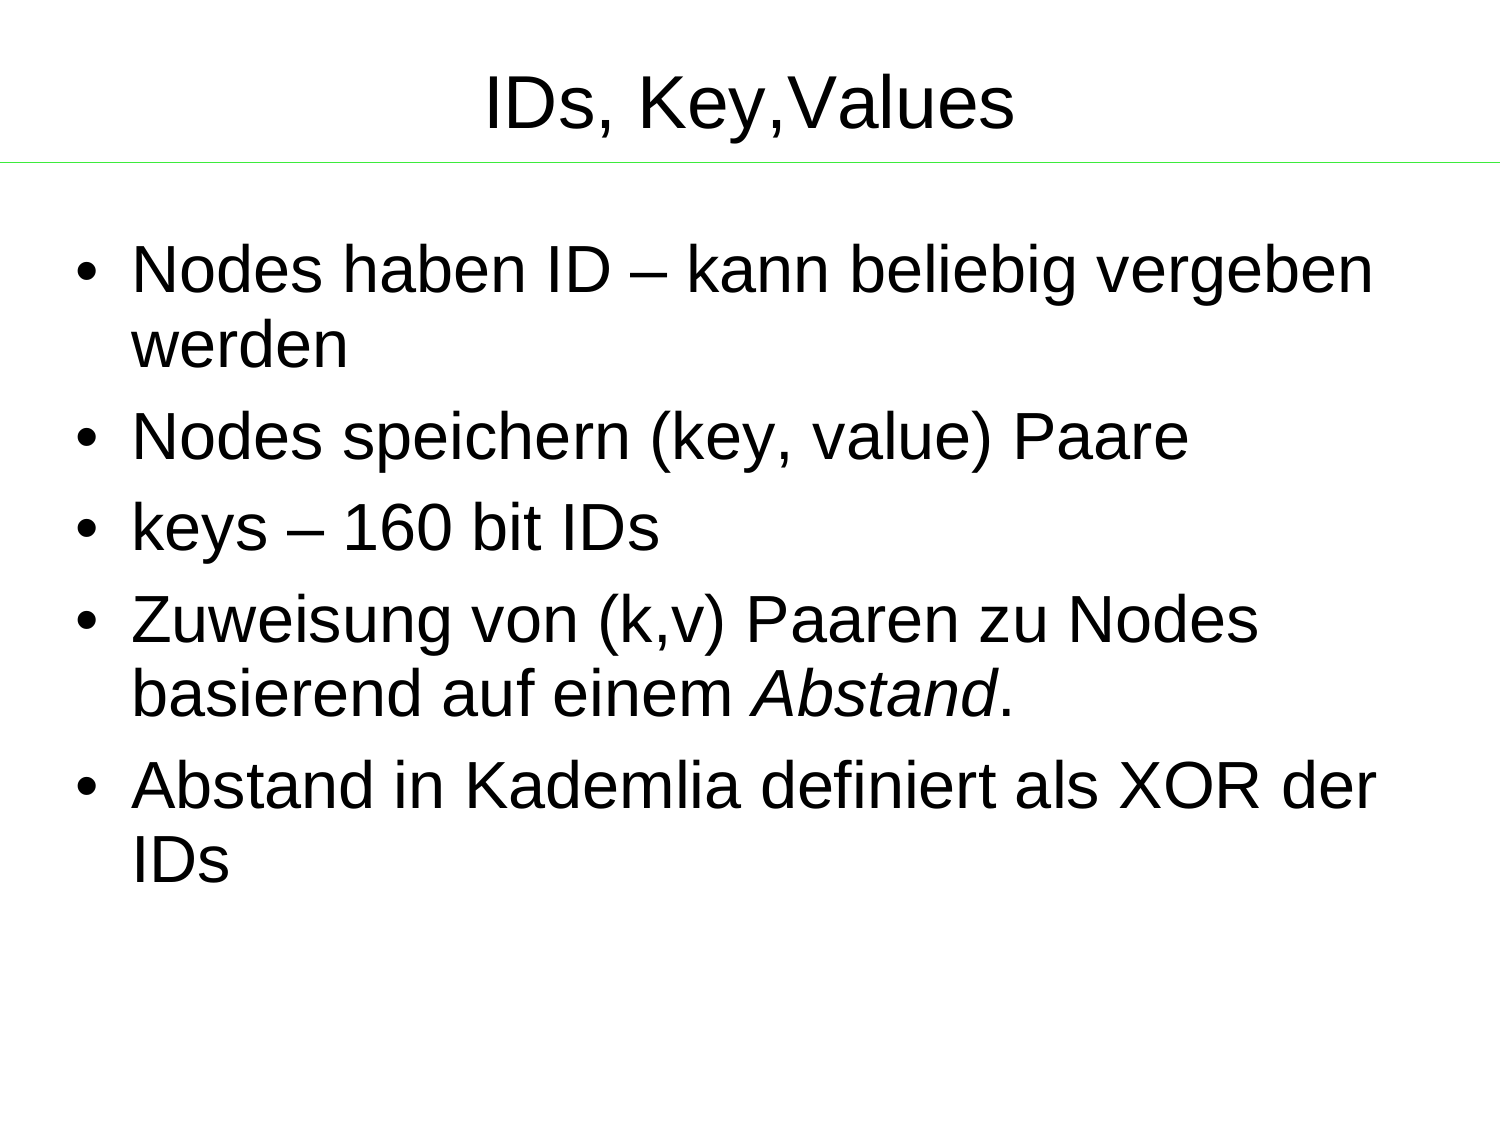

# IDs, Key,Values
Nodes haben ID – kann beliebig vergeben werden
Nodes speichern (key, value) Paare
keys – 160 bit IDs
Zuweisung von (k,v) Paaren zu Nodes basierend auf einem Abstand.
Abstand in Kademlia definiert als XOR der IDs